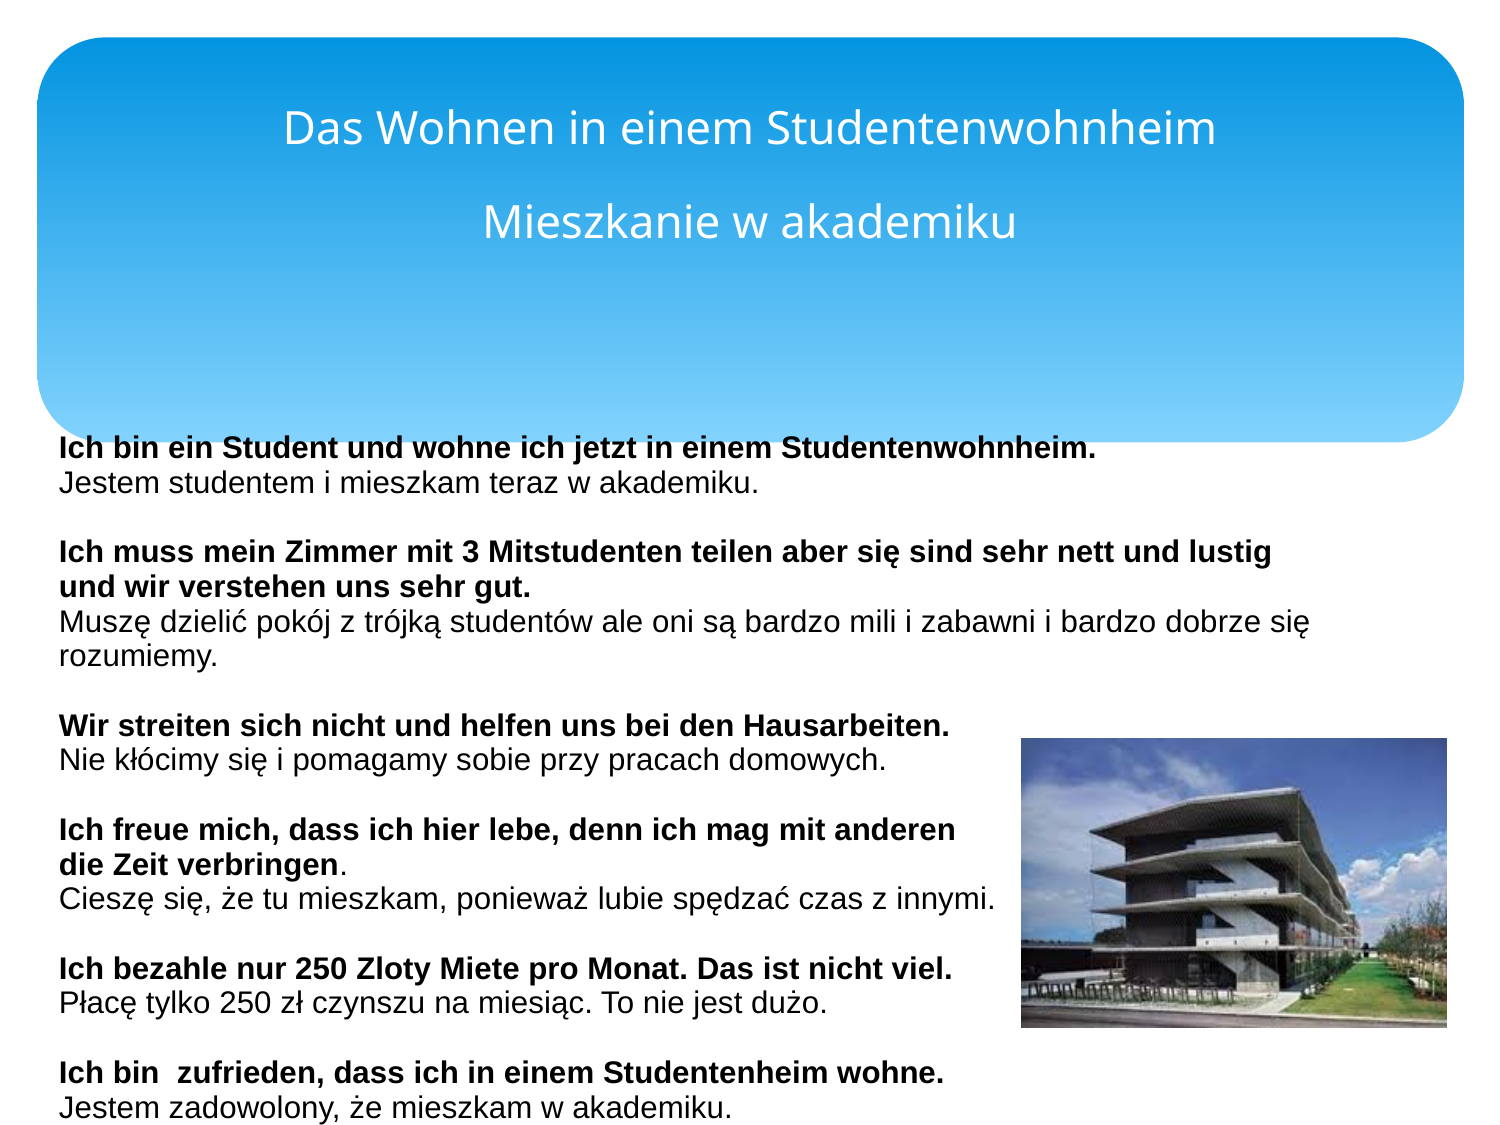

# Das Wohnen in einem Studentenwohnheim Mieszkanie w akademiku
Ich bin ein Student und wohne ich jetzt in einem Studentenwohnheim.
Jestem studentem i mieszkam teraz w akademiku.
Ich muss mein Zimmer mit 3 Mitstudenten teilen aber się sind sehr nett und lustig und wir verstehen uns sehr gut.
Muszę dzielić pokój z trójką studentów ale oni są bardzo mili i zabawni i bardzo dobrze się rozumiemy.
Wir streiten sich nicht und helfen uns bei den Hausarbeiten.
Nie kłócimy się i pomagamy sobie przy pracach domowych.
Ich freue mich, dass ich hier lebe, denn ich mag mit anderen
die Zeit verbringen.
Cieszę się, że tu mieszkam, ponieważ lubie spędzać czas z innymi.
Ich bezahle nur 250 Zloty Miete pro Monat. Das ist nicht viel.
Płacę tylko 250 zł czynszu na miesiąc. To nie jest dużo.
Ich bin zufrieden, dass ich in einem Studentenheim wohne.
Jestem zadowolony, że mieszkam w akademiku.